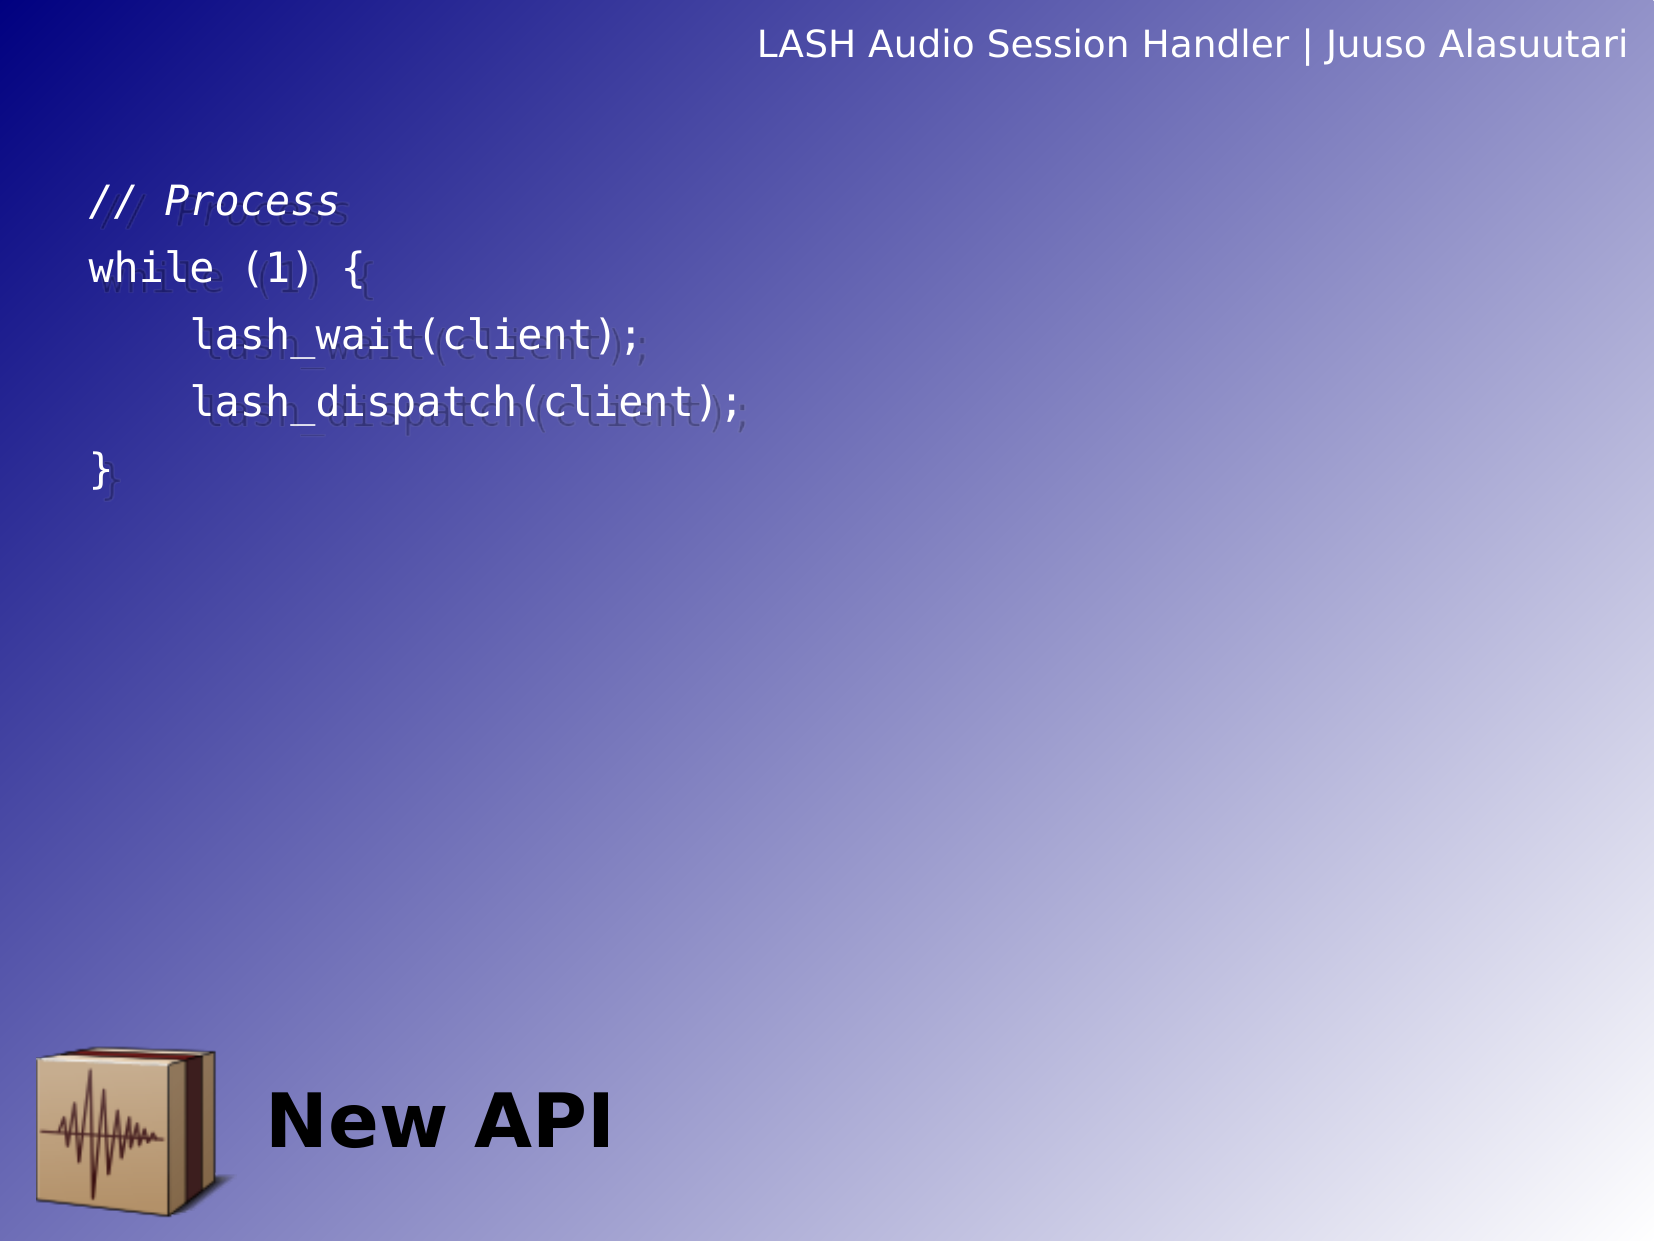

// Process
while (1) {
 lash_wait(client);
 lash_dispatch(client);
}
# New API